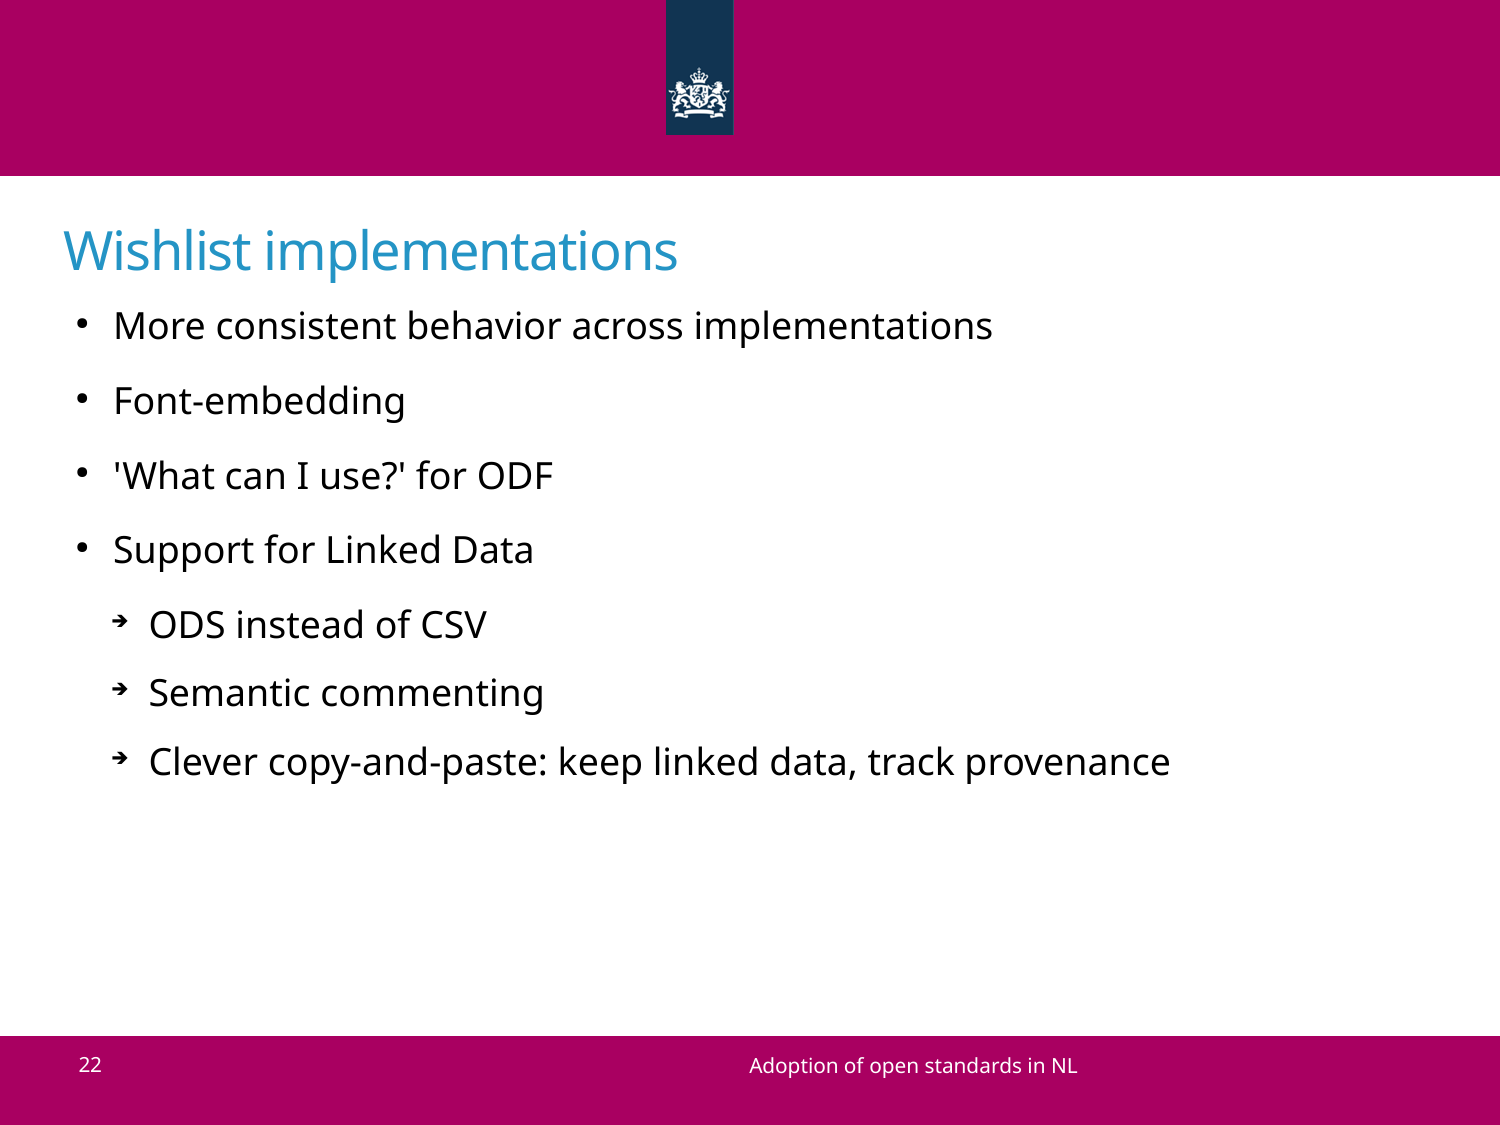

# Wishlist implementations
More consistent behavior across implementations
Font-embedding
'What can I use?' for ODF
Support for Linked Data
ODS instead of CSV
Semantic commenting
Clever copy-and-paste: keep linked data, track provenance
Adoption of open standards in NL